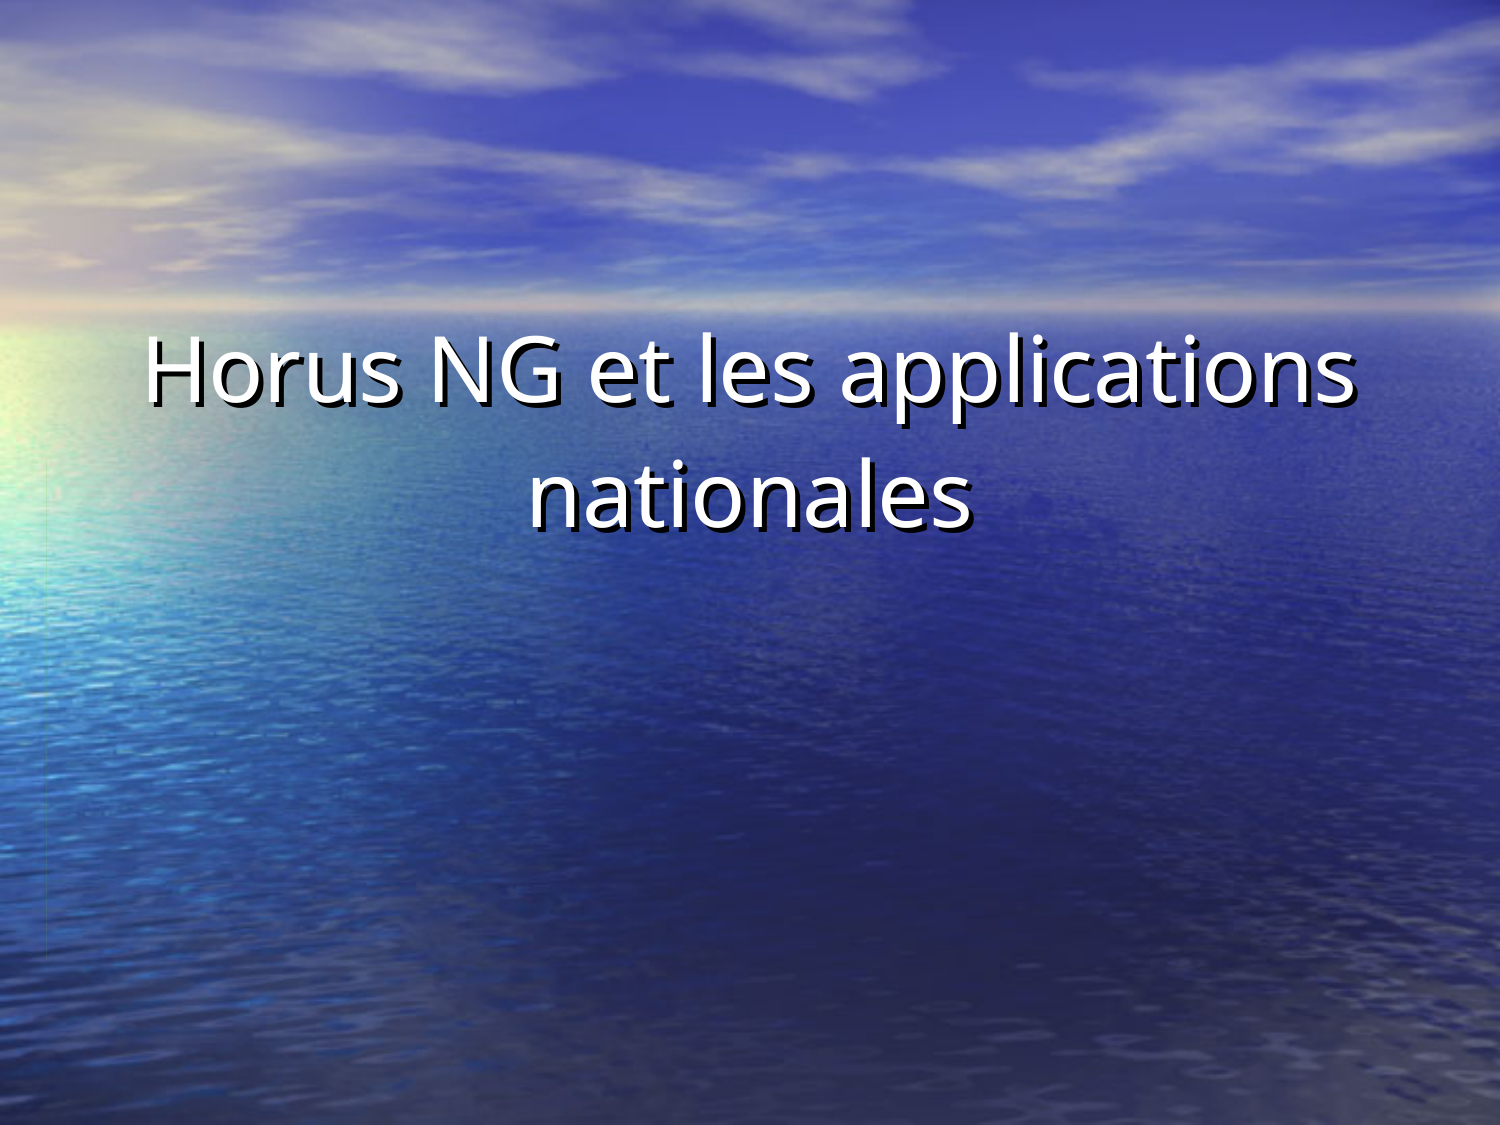

# Horus NG et les applications nationales